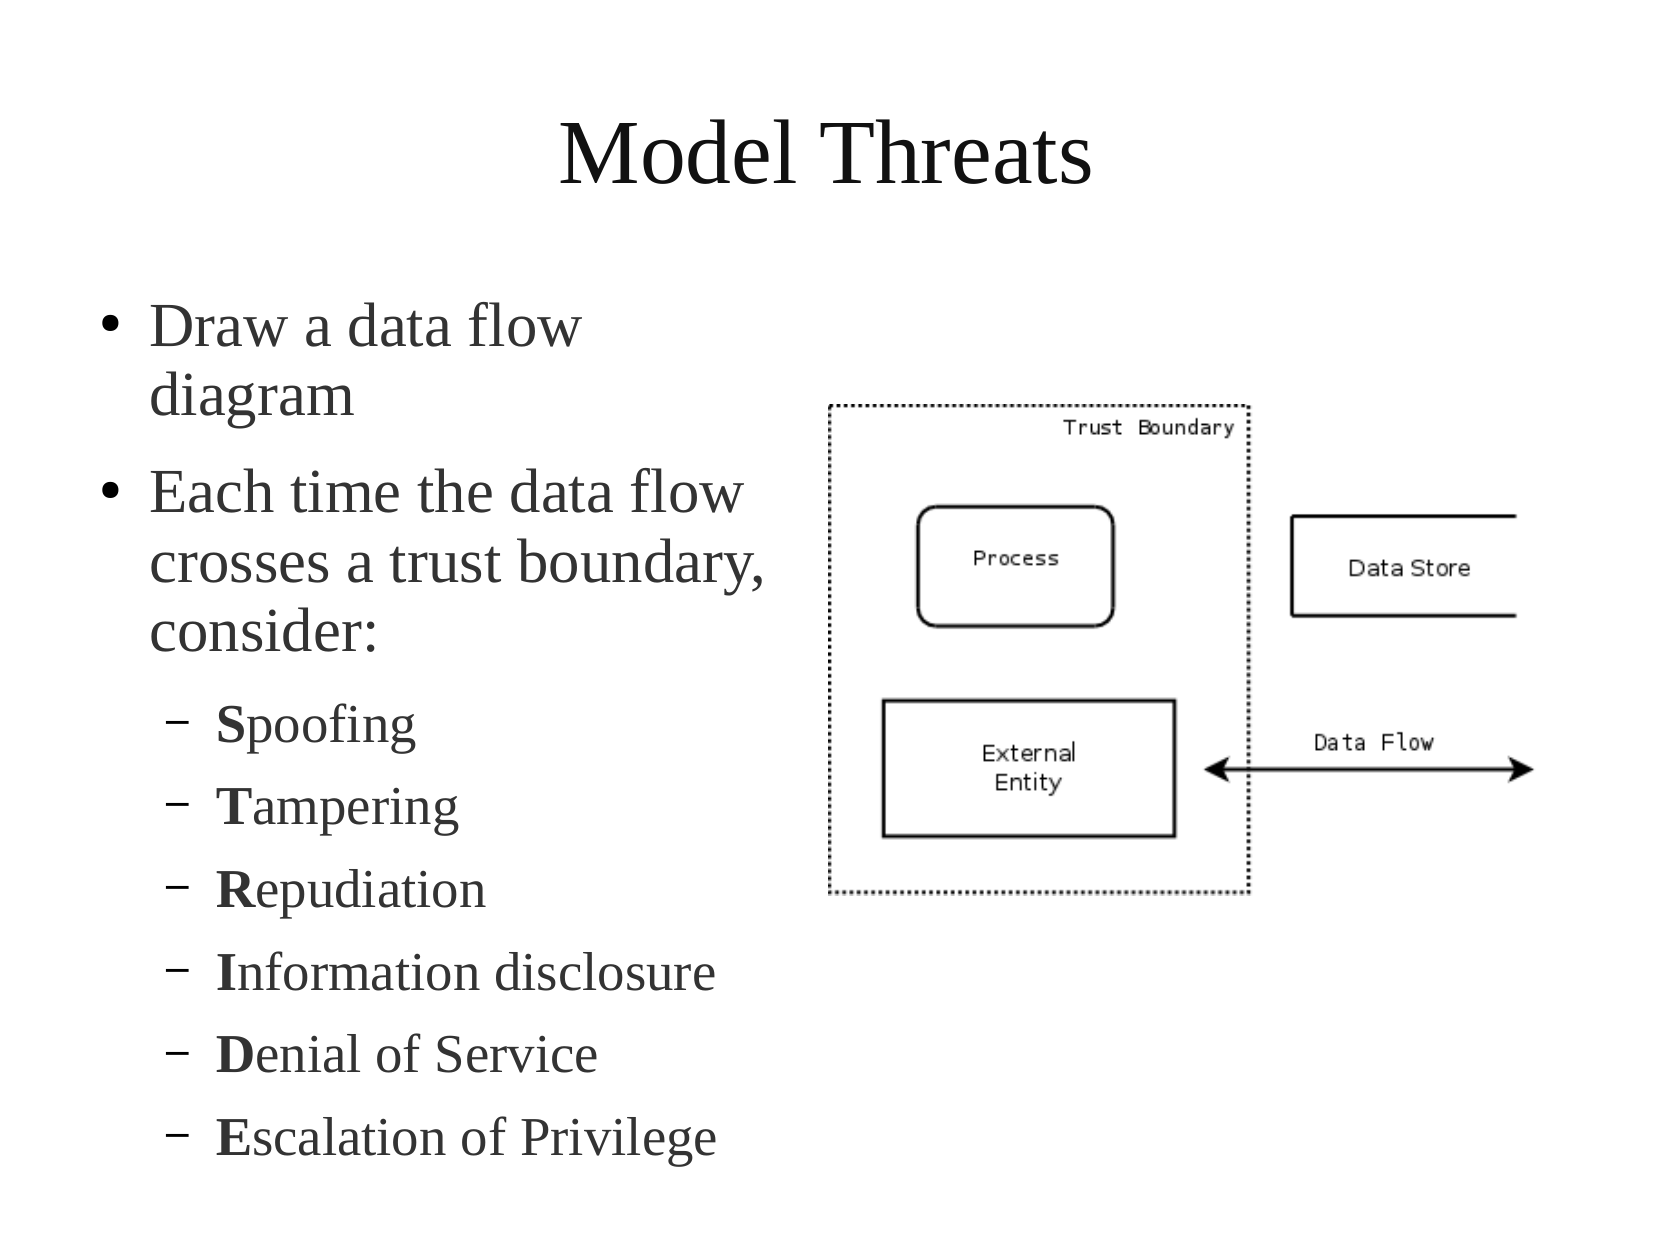

# Model Threats
Draw a data flow diagram
Each time the data flow crosses a trust boundary, consider:
Spoofing
Tampering
Repudiation
Information disclosure
Denial of Service
Escalation of Privilege